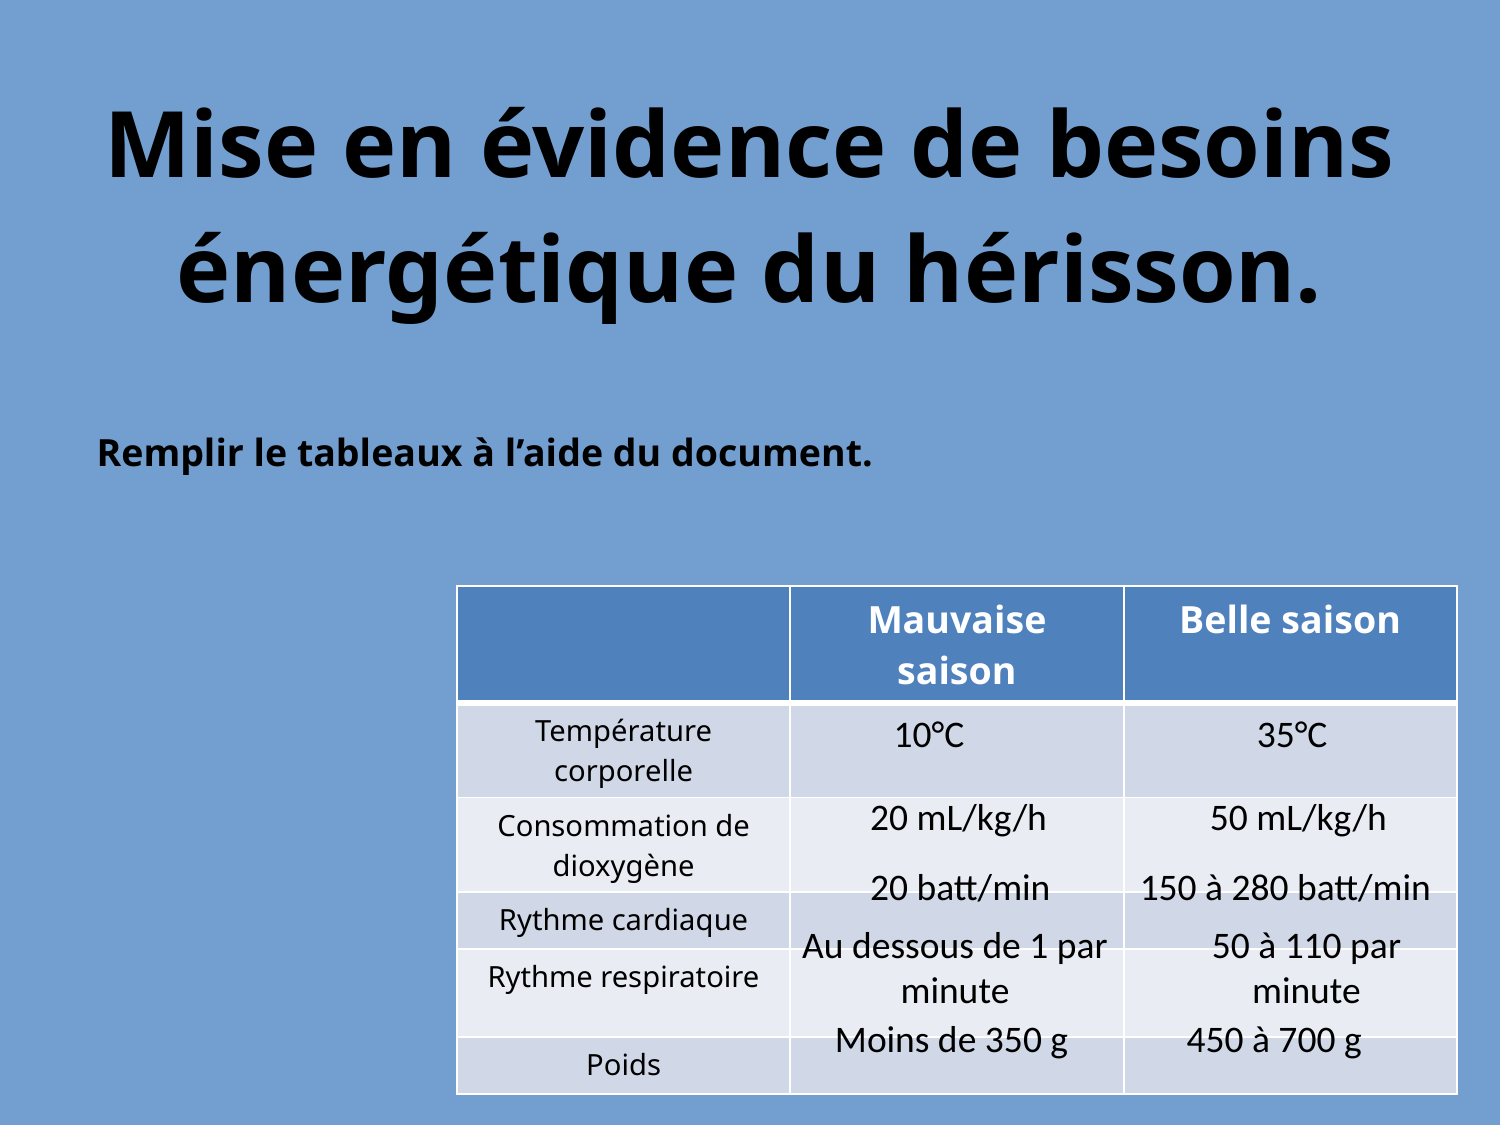

Mise en évidence de besoins énergétique du hérisson.
Remplir le tableaux à l’aide du document.
| | Mauvaise saison | Belle saison |
| --- | --- | --- |
| Température corporelle | | |
| Consommation de dioxygène | | |
| Rythme cardiaque | | |
| Rythme respiratoire | | |
| Poids | | |
10°C
35°C
20 mL/kg/h
50 mL/kg/h
20 batt/min
150 à 280 batt/min
Au dessous de 1 par minute
50 à 110 par minute
Moins de 350 g
450 à 700 g